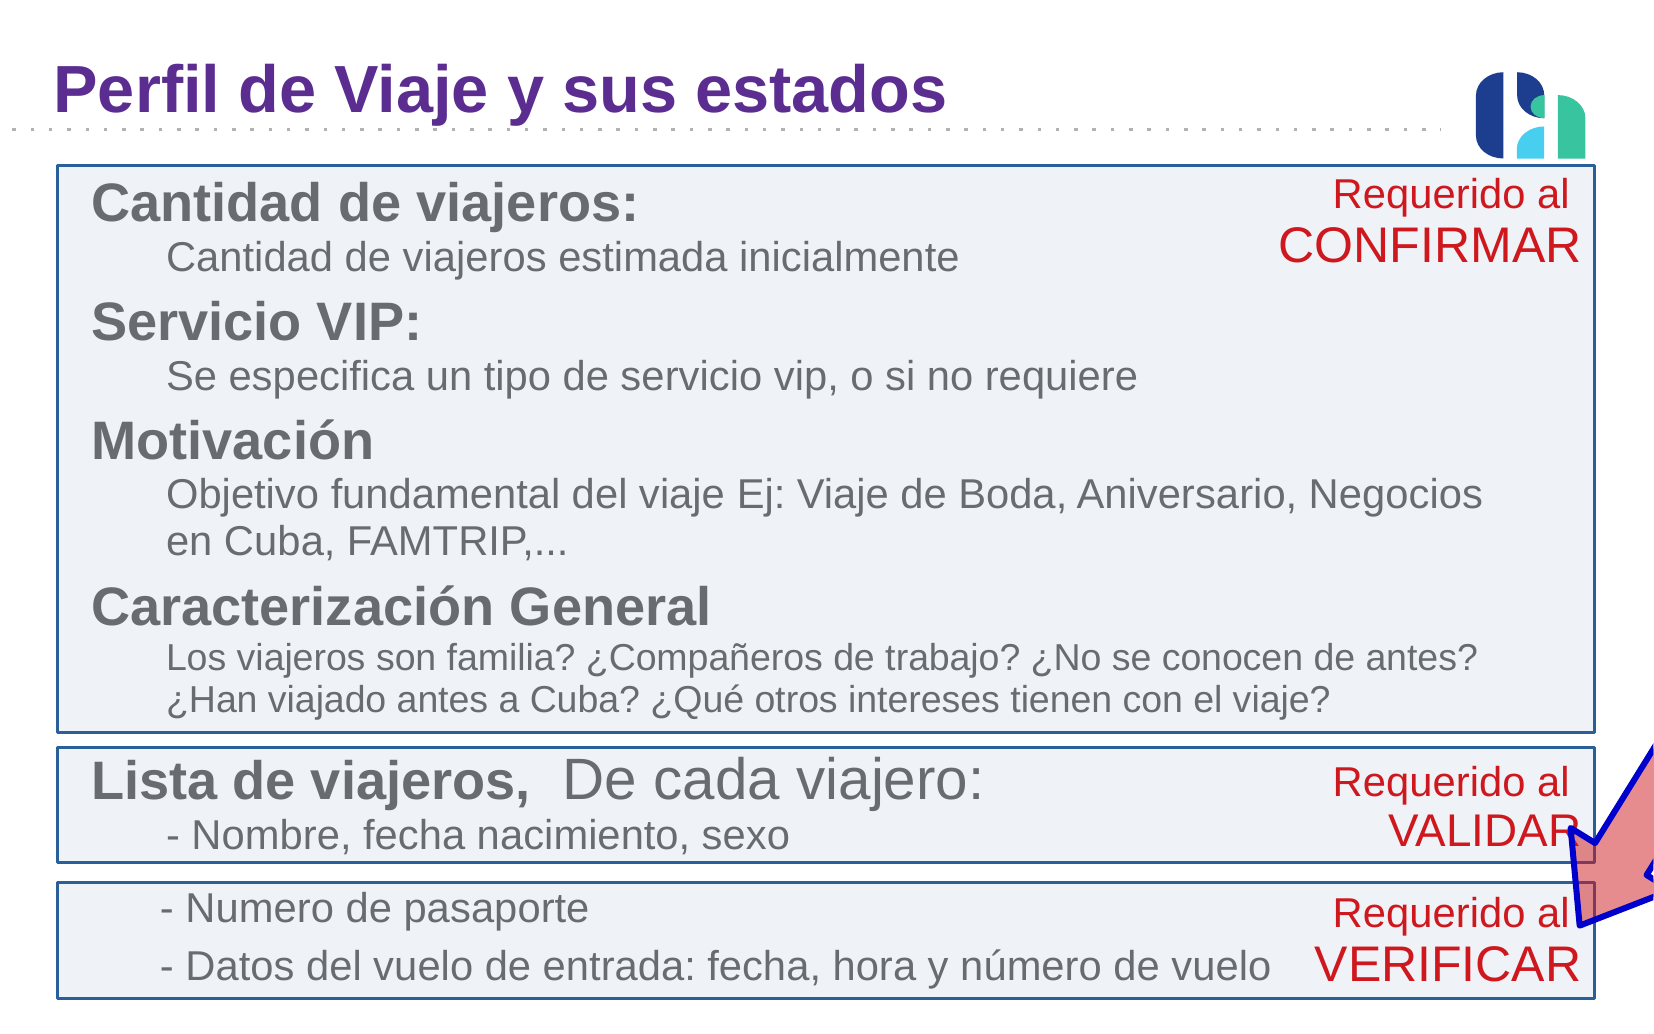

Perfil de Viaje y sus estados
Cantidad de viajeros:
Cantidad de viajeros estimada inicialmente
Servicio VIP:
Se especifica un tipo de servicio vip, o si no requiere
Motivación
Objetivo fundamental del viaje Ej: Viaje de Boda, Aniversario, Negocios en Cuba, FAMTRIP,...
Caracterización General
Los viajeros son familia? ¿Compañeros de trabajo? ¿No se conocen de antes? ¿Han viajado antes a Cuba? ¿Qué otros intereses tienen con el viaje?
Lista de viajeros, De cada viajero:
- Nombre, fecha nacimiento, sexo
 - Numero de pasaporte
 - Datos del vuelo de entrada: fecha, hora y número de vuelo
Requerido al
confirmar
Requerido al
Validar
Requerido al
Verificar